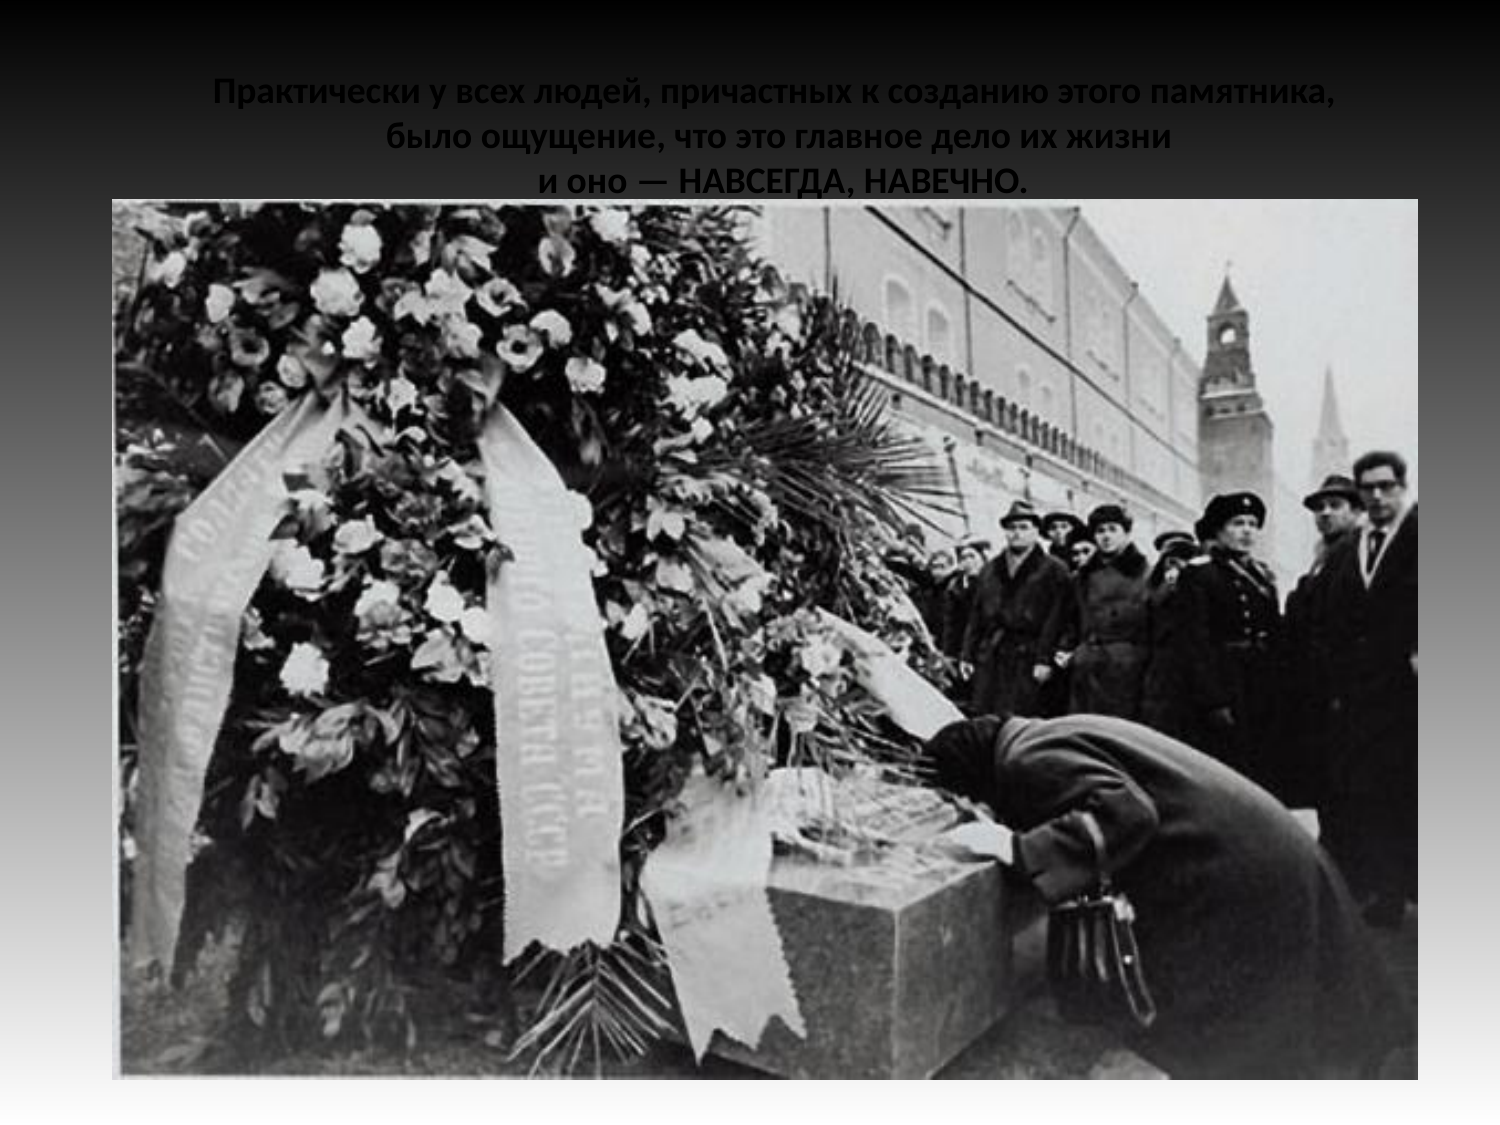

Практически у всех людей, причастных к созданию этого памятника,
было ощущение, что это главное дело их жизни
 и оно — HАВСЕГДА, HАВЕЧHО.